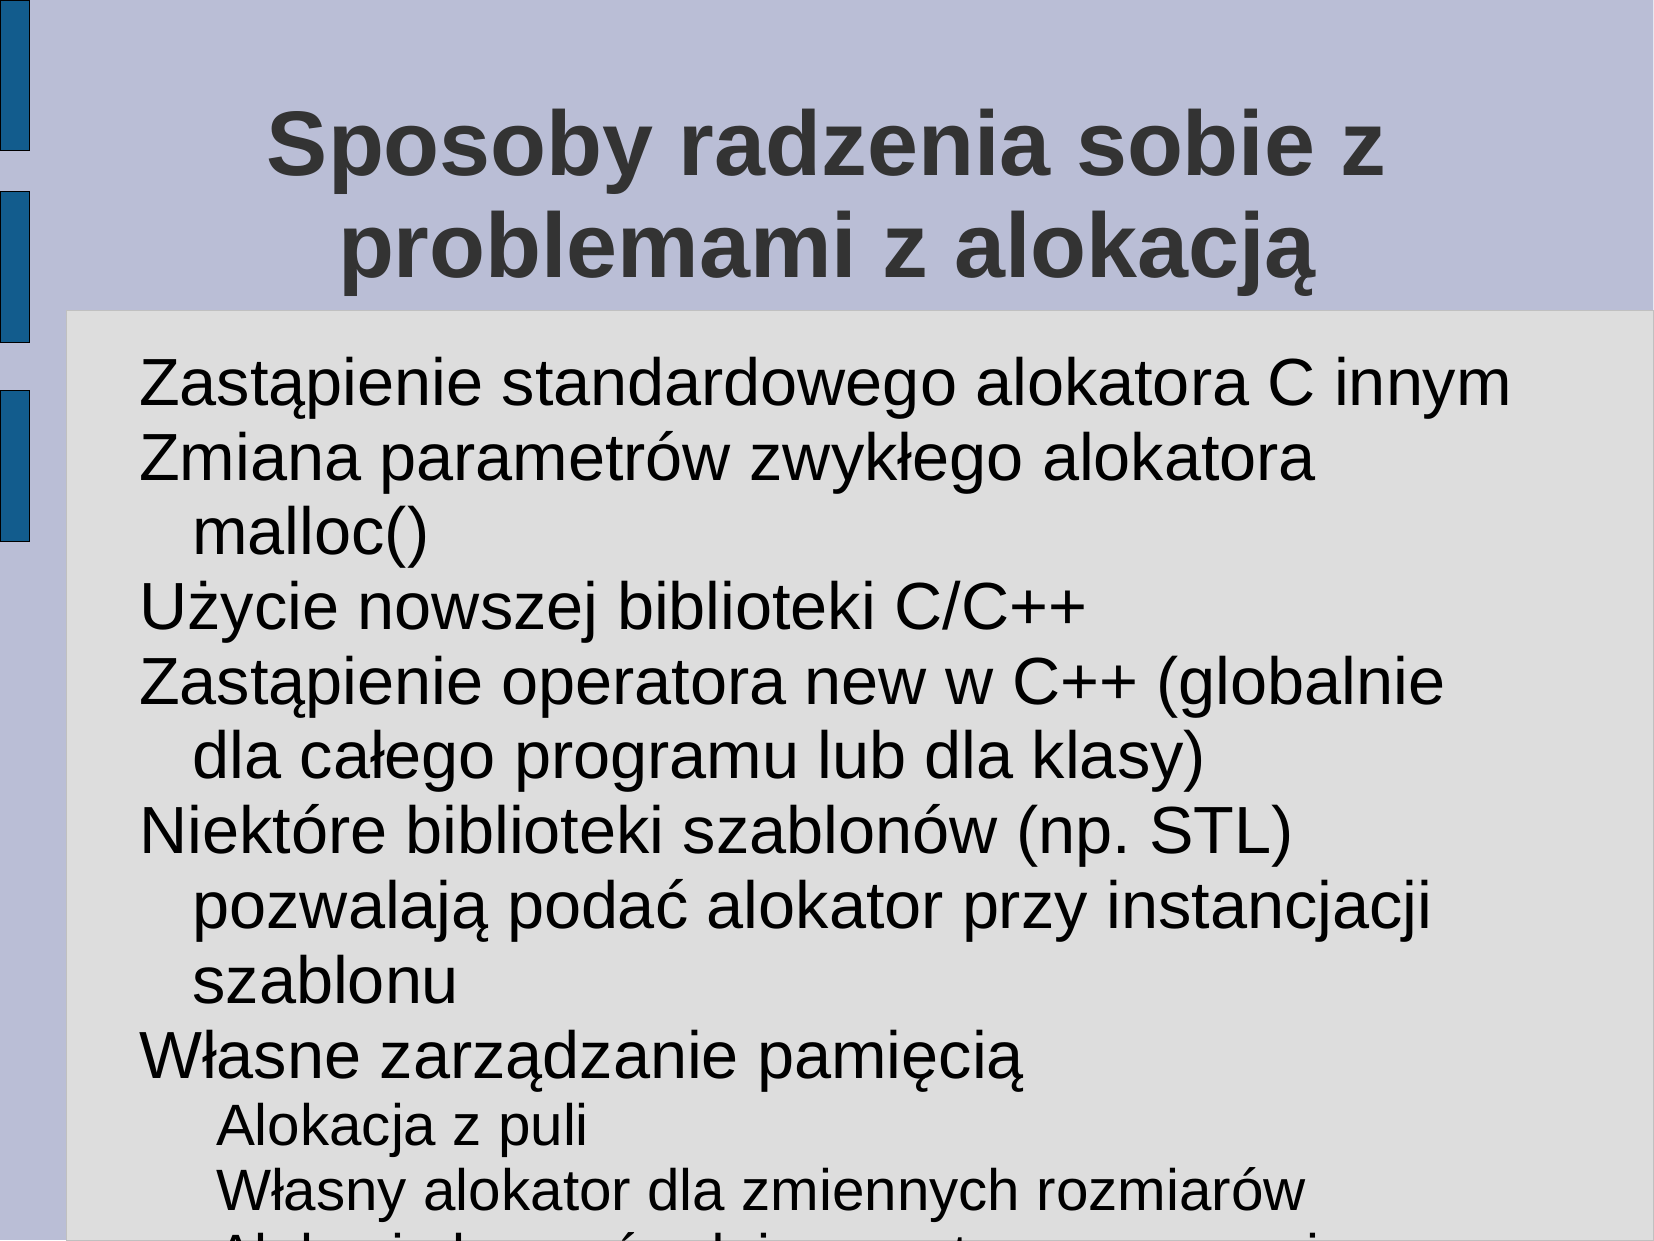

# Sposoby radzenia sobie z problemami z alokacją
Zastąpienie standardowego alokatora C innym
Zmiana parametrów zwykłego alokatora malloc()
Użycie nowszej biblioteki C/C++
Zastąpienie operatora new w C++ (globalnie dla całego programu lub dla klasy)
Niektóre biblioteki szablonów (np. STL) pozwalają podać alokator przy instancjacji szablonu
Własne zarządzanie pamięcią
Alokacja z puli
Własny alokator dla zmiennych rozmiarów
Alokacja bezpośrednio z systemu operacyjnego (mmap)